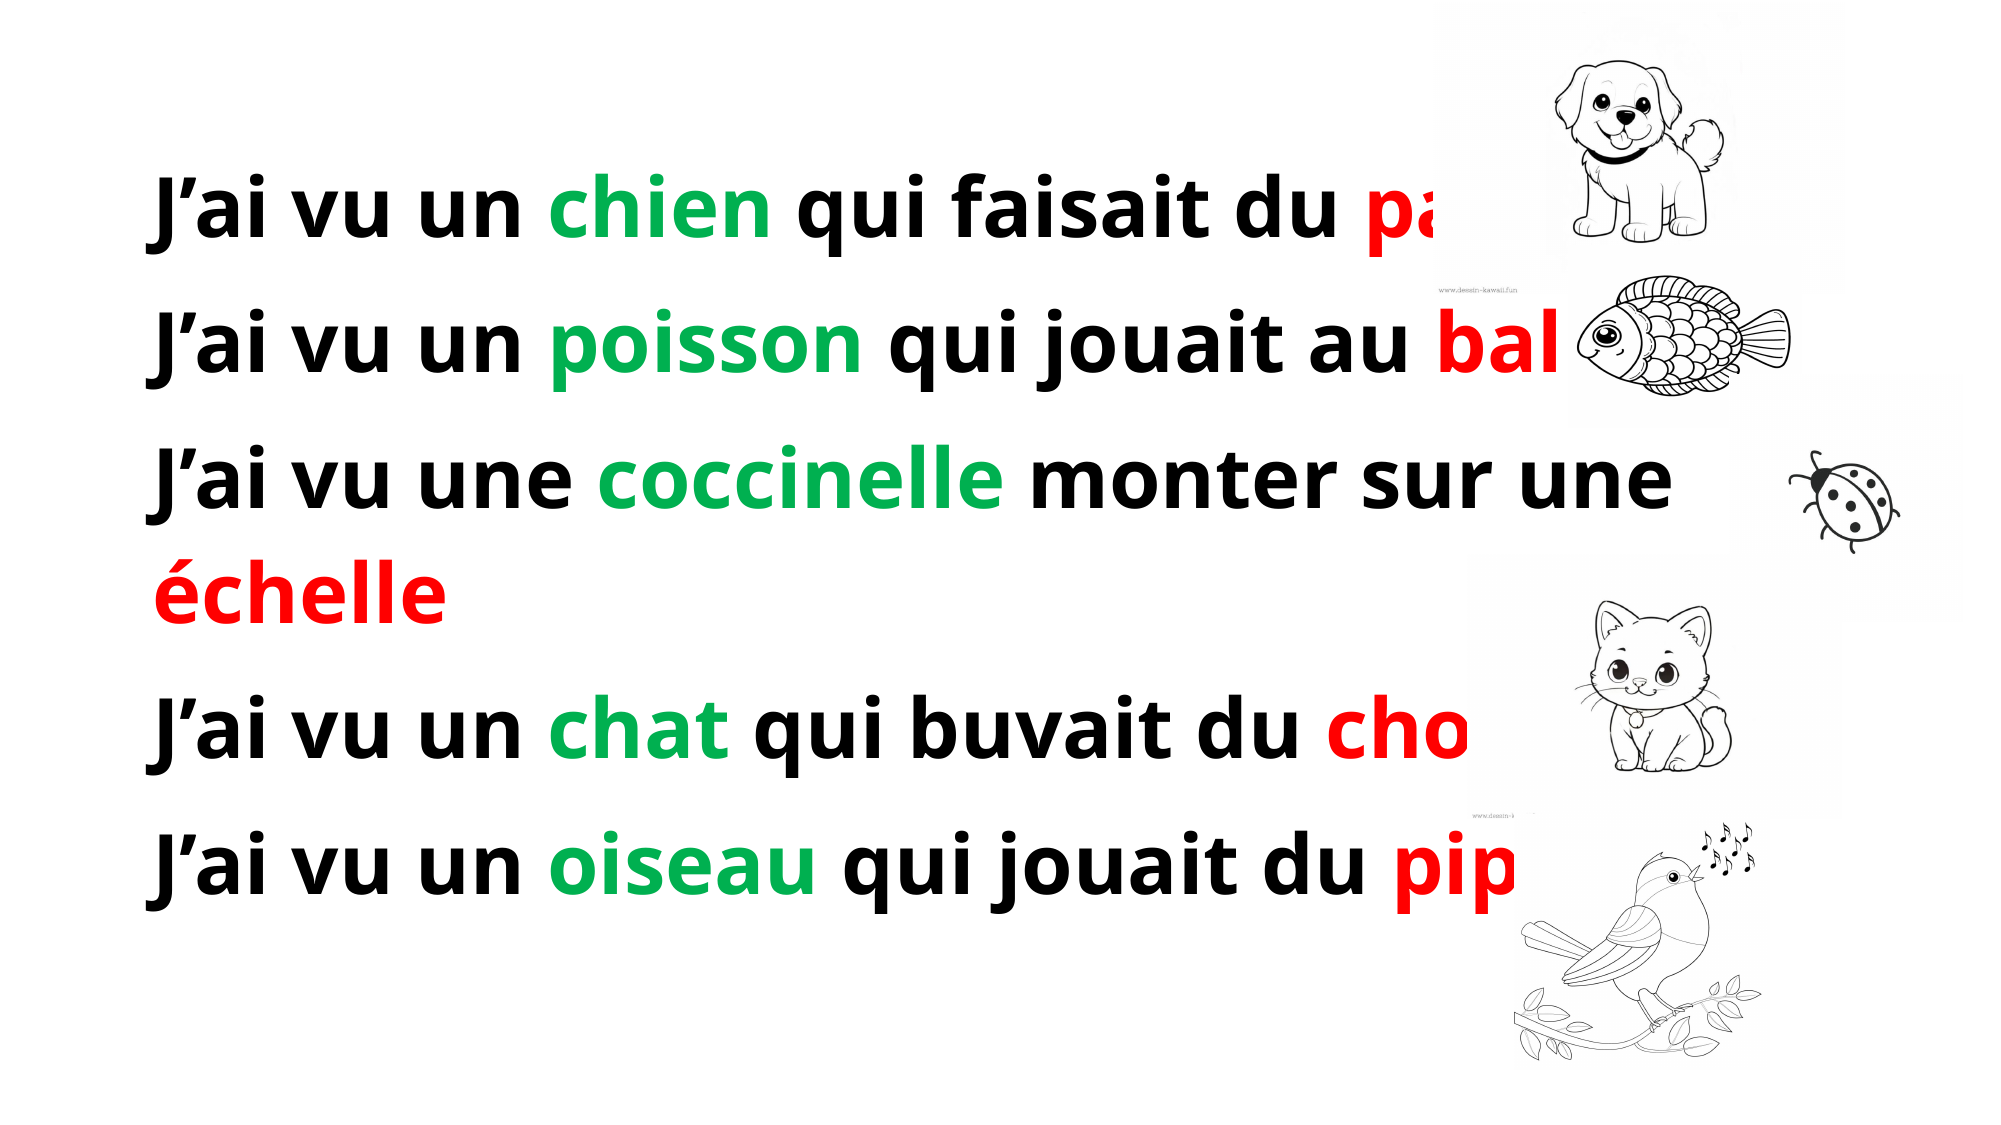

#
J’ai vu un chien qui faisait du patin
J’ai vu un poisson qui jouait au ballon
J’ai vu une coccinelle monter sur une échelle
J’ai vu un chat qui buvait du chocolat
J’ai vu un oiseau qui jouait du pipeau